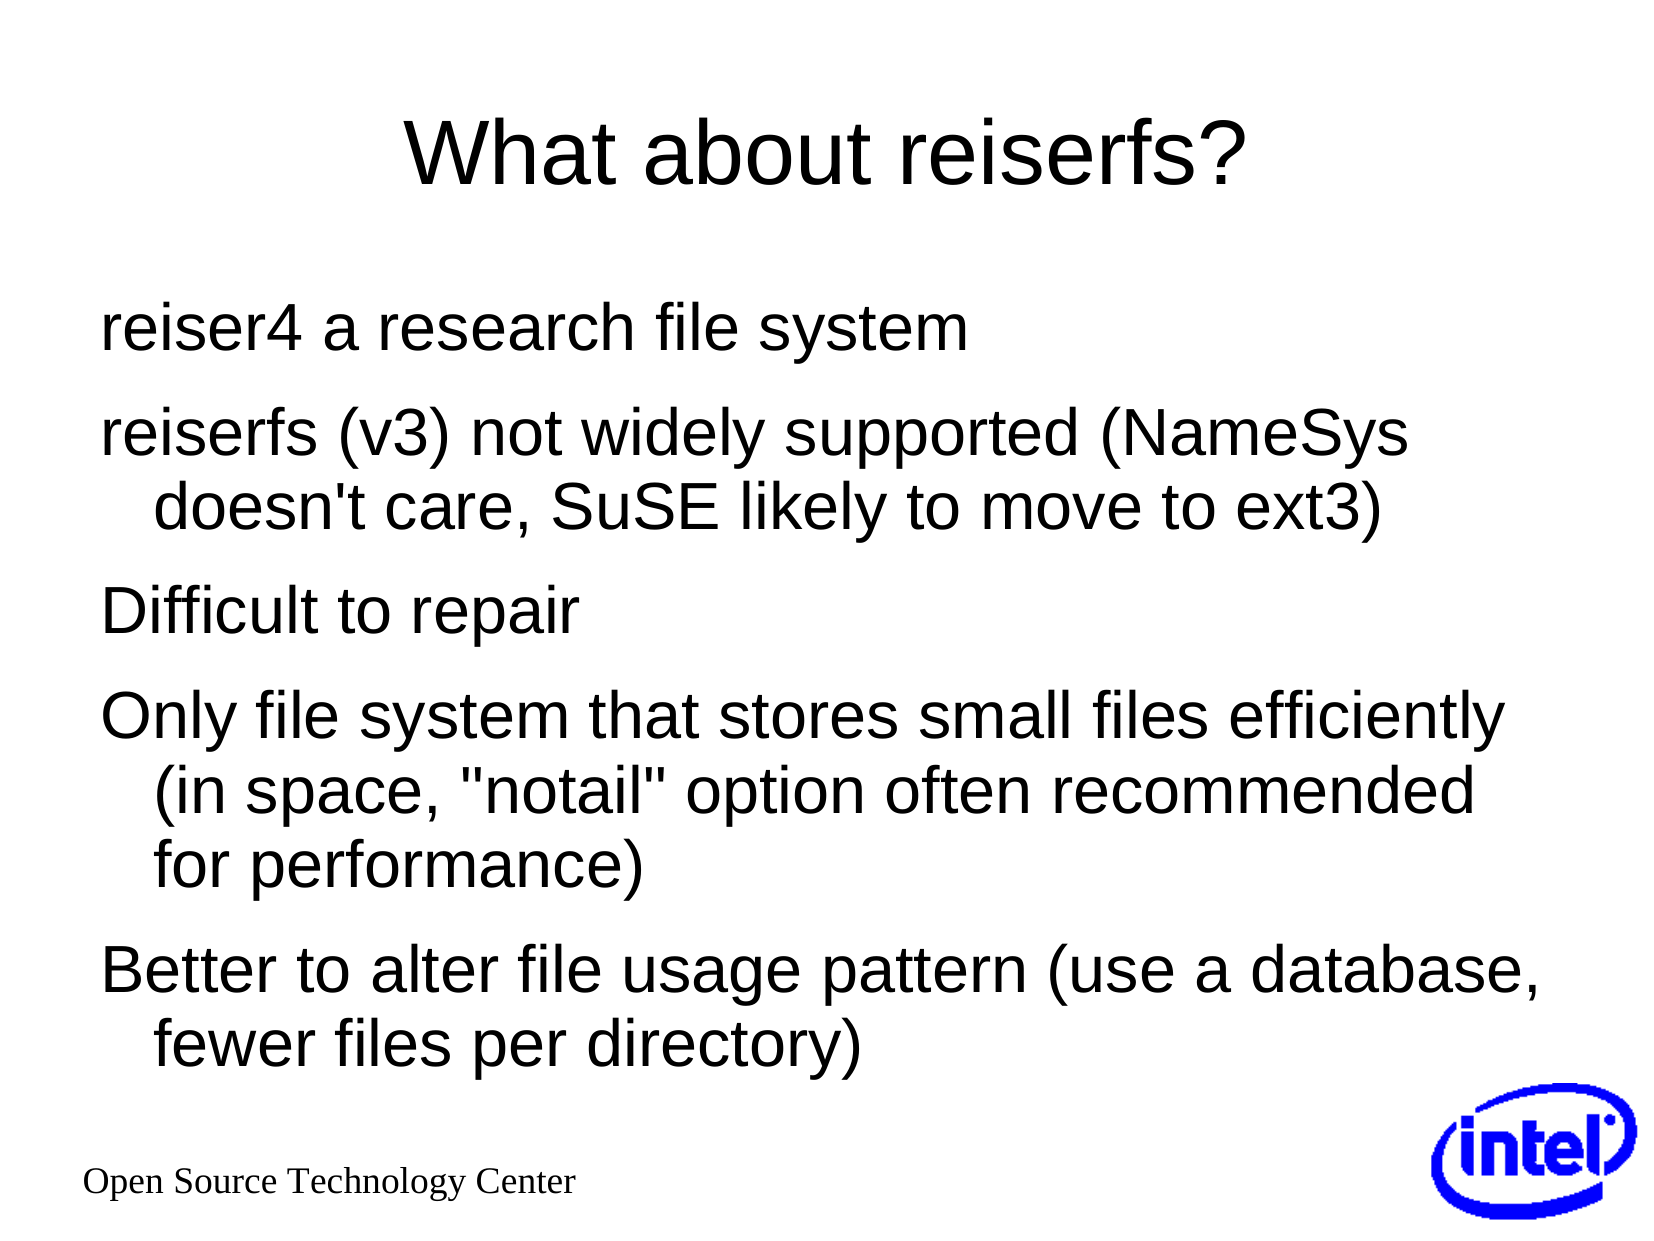

# What about reiserfs?
reiser4 a research file system
reiserfs (v3) not widely supported (NameSys doesn't care, SuSE likely to move to ext3)
Difficult to repair
Only file system that stores small files efficiently (in space, "notail" option often recommended for performance)
Better to alter file usage pattern (use a database, fewer files per directory)